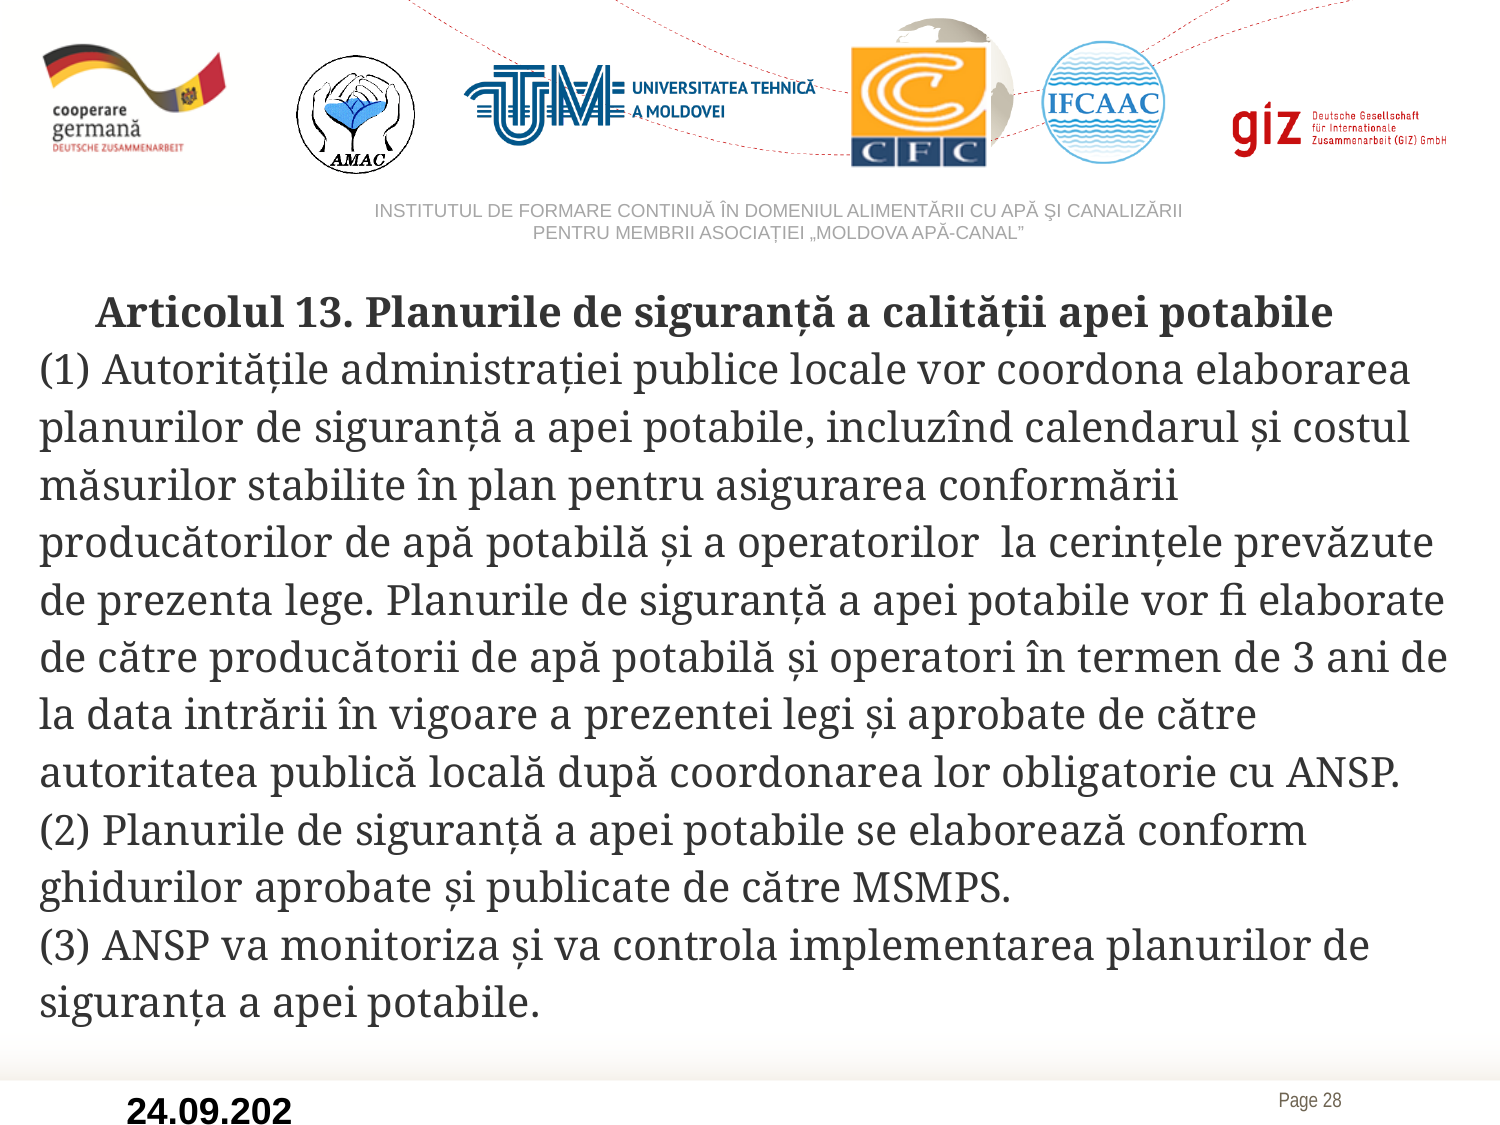

INSTITUTUL DE FORMARE CONTINUĂ ÎN DOMENIUL ALIMENTĂRII CU APĂ ŞI CANALIZĂRII
PENTRU MEMBRII ASOCIAȚIEI „MOLDOVA APĂ-CANAL”
# Articolul 13. Planurile de siguranță a calității apei potabile (1) Autoritățile administrației publice locale vor coordona elaborarea planurilor de siguranță a apei potabile, incluzînd calendarul și costul măsurilor stabilite în plan pentru asigurarea conformării producătorilor de apă potabilă și a operatorilor  la cerințele prevăzute de prezenta lege. Planurile de siguranță a apei potabile vor fi elaborate de către producătorii de apă potabilă și operatori în termen de 3 ani de la data intrării în vigoare a prezentei legi și aprobate de către autoritatea publică locală după coordonarea lor obligatorie cu ANSP. (2) Planurile de siguranță a apei potabile se elaborează conform ghidurilor aprobate și publicate de către MSMPS. (3) ANSP va monitoriza și va controla implementarea planurilor de siguranța a apei potabile.